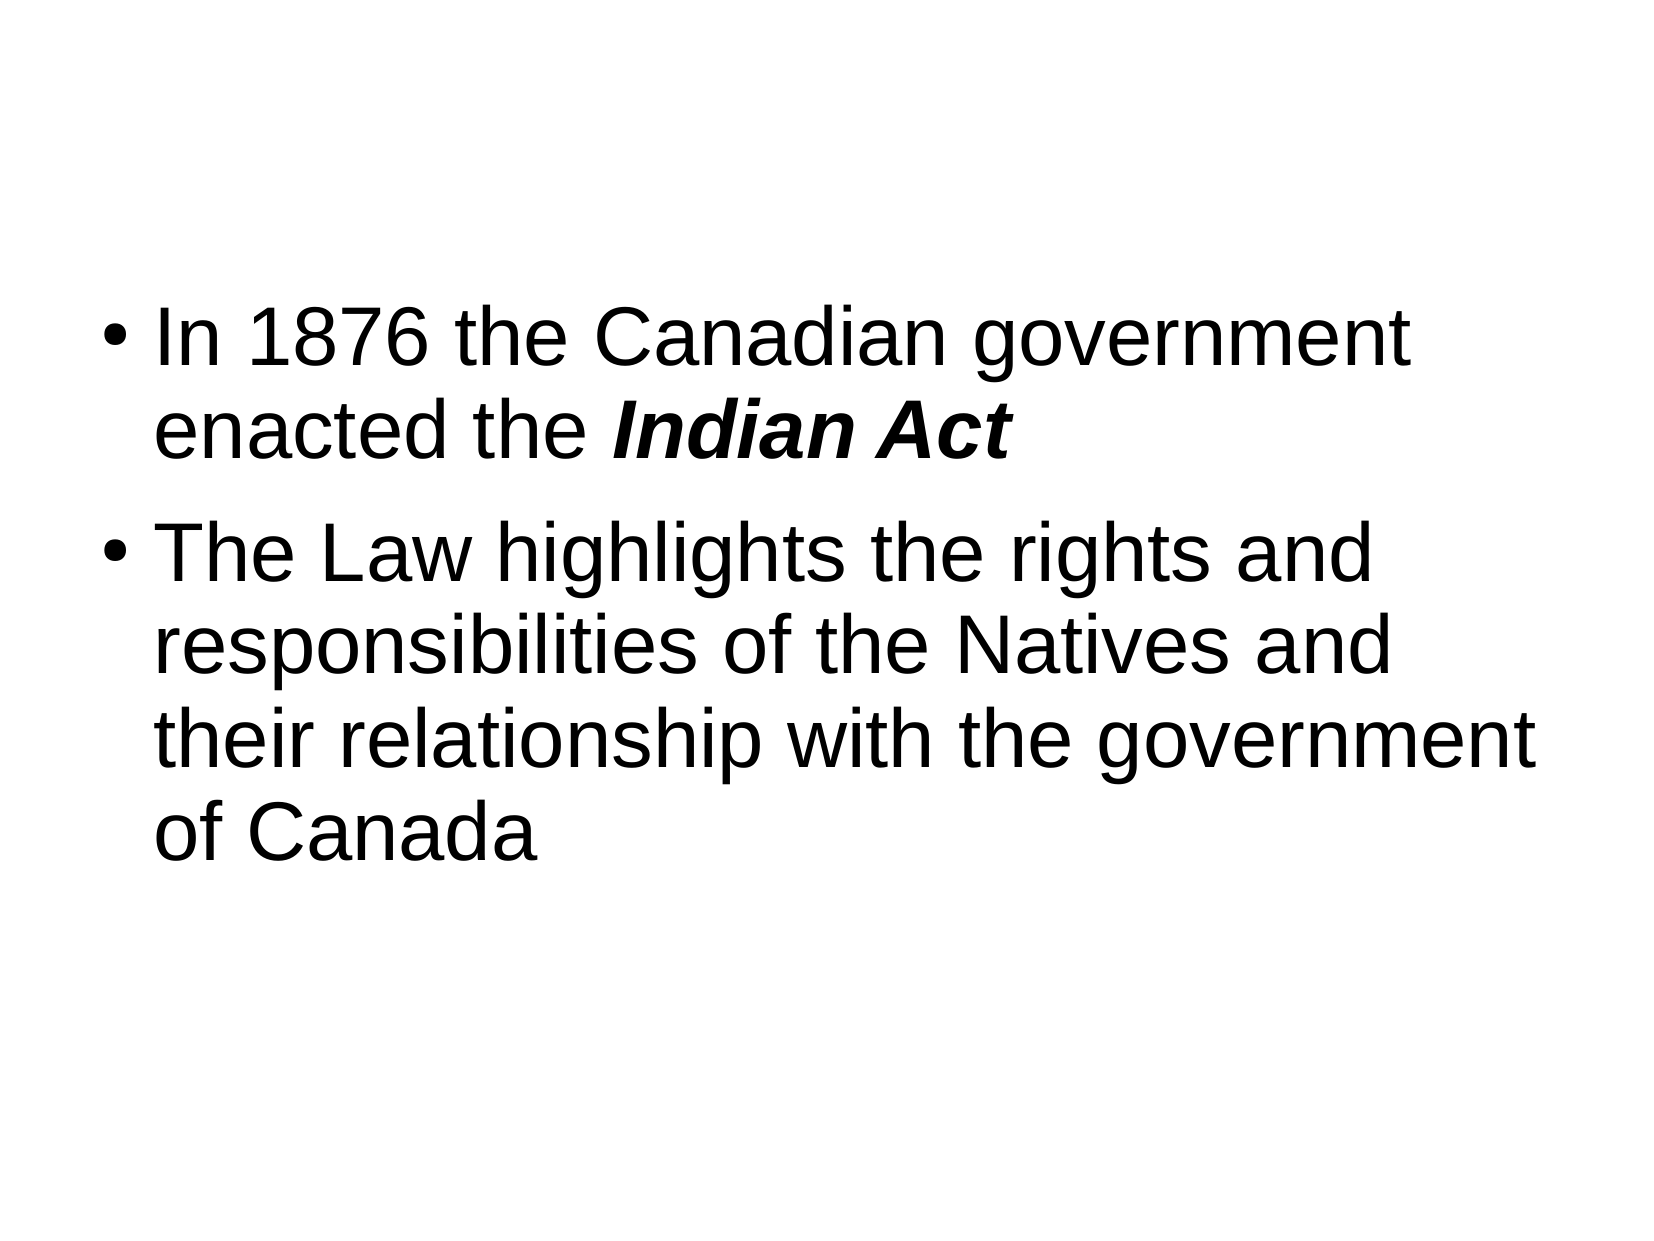

#
In 1876 the Canadian government enacted the Indian Act
The Law highlights the rights and responsibilities of the Natives and their relationship with the government of Canada